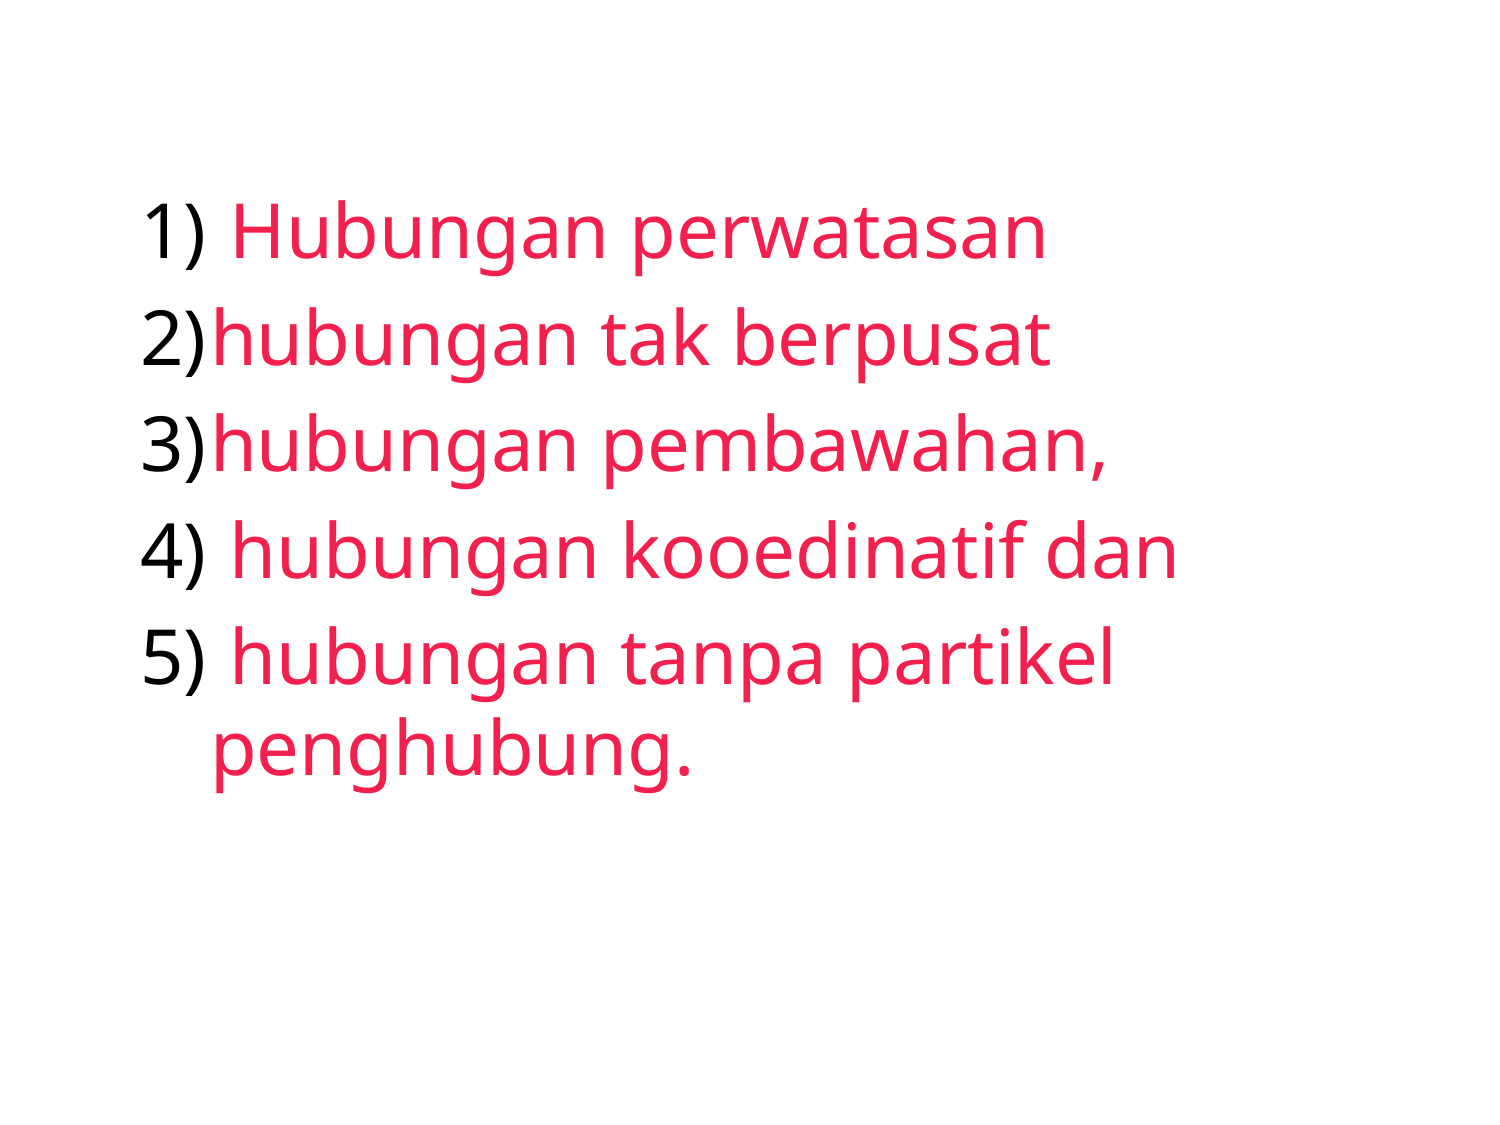

Hubungan perwatasan
hubungan tak berpusat
hubungan pembawahan,
 hubungan kooedinatif dan
 hubungan tanpa partikel penghubung.
#